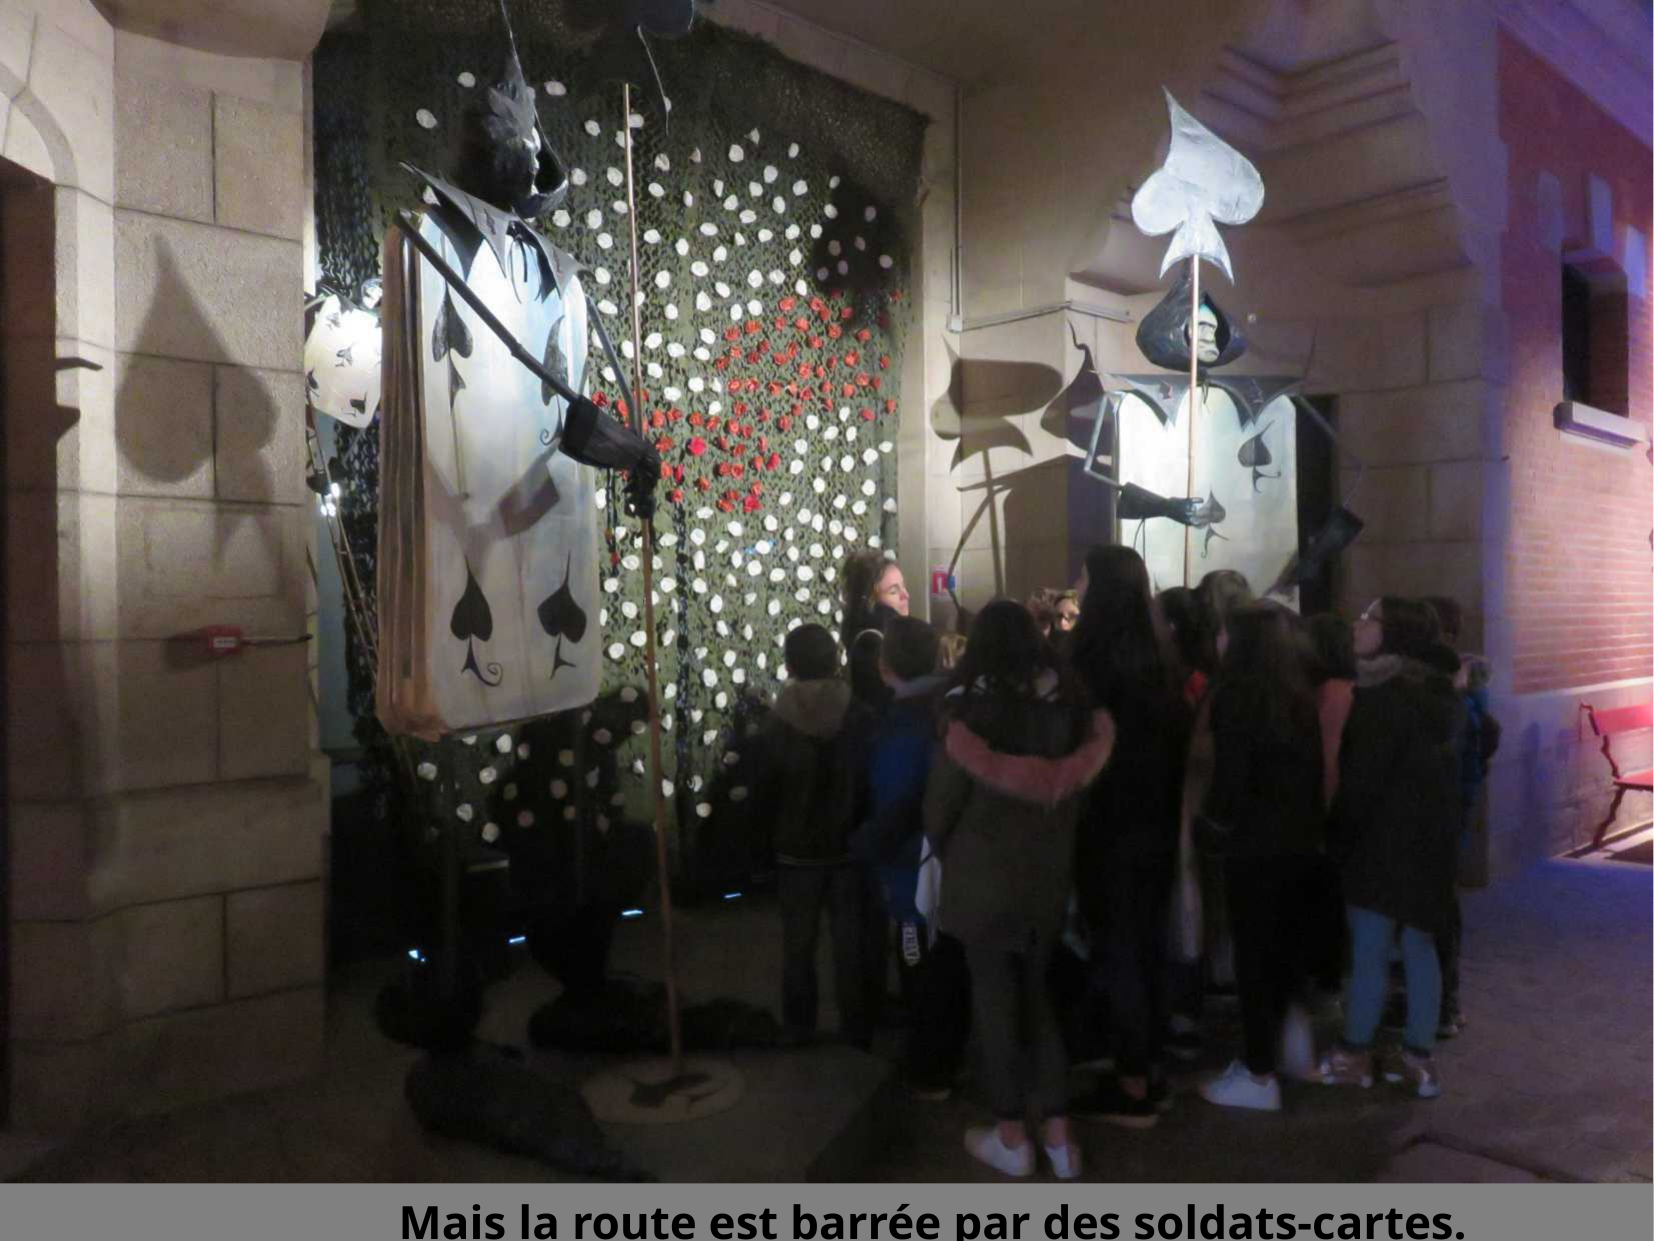

Mais la route est barrée par des soldats-cartes.